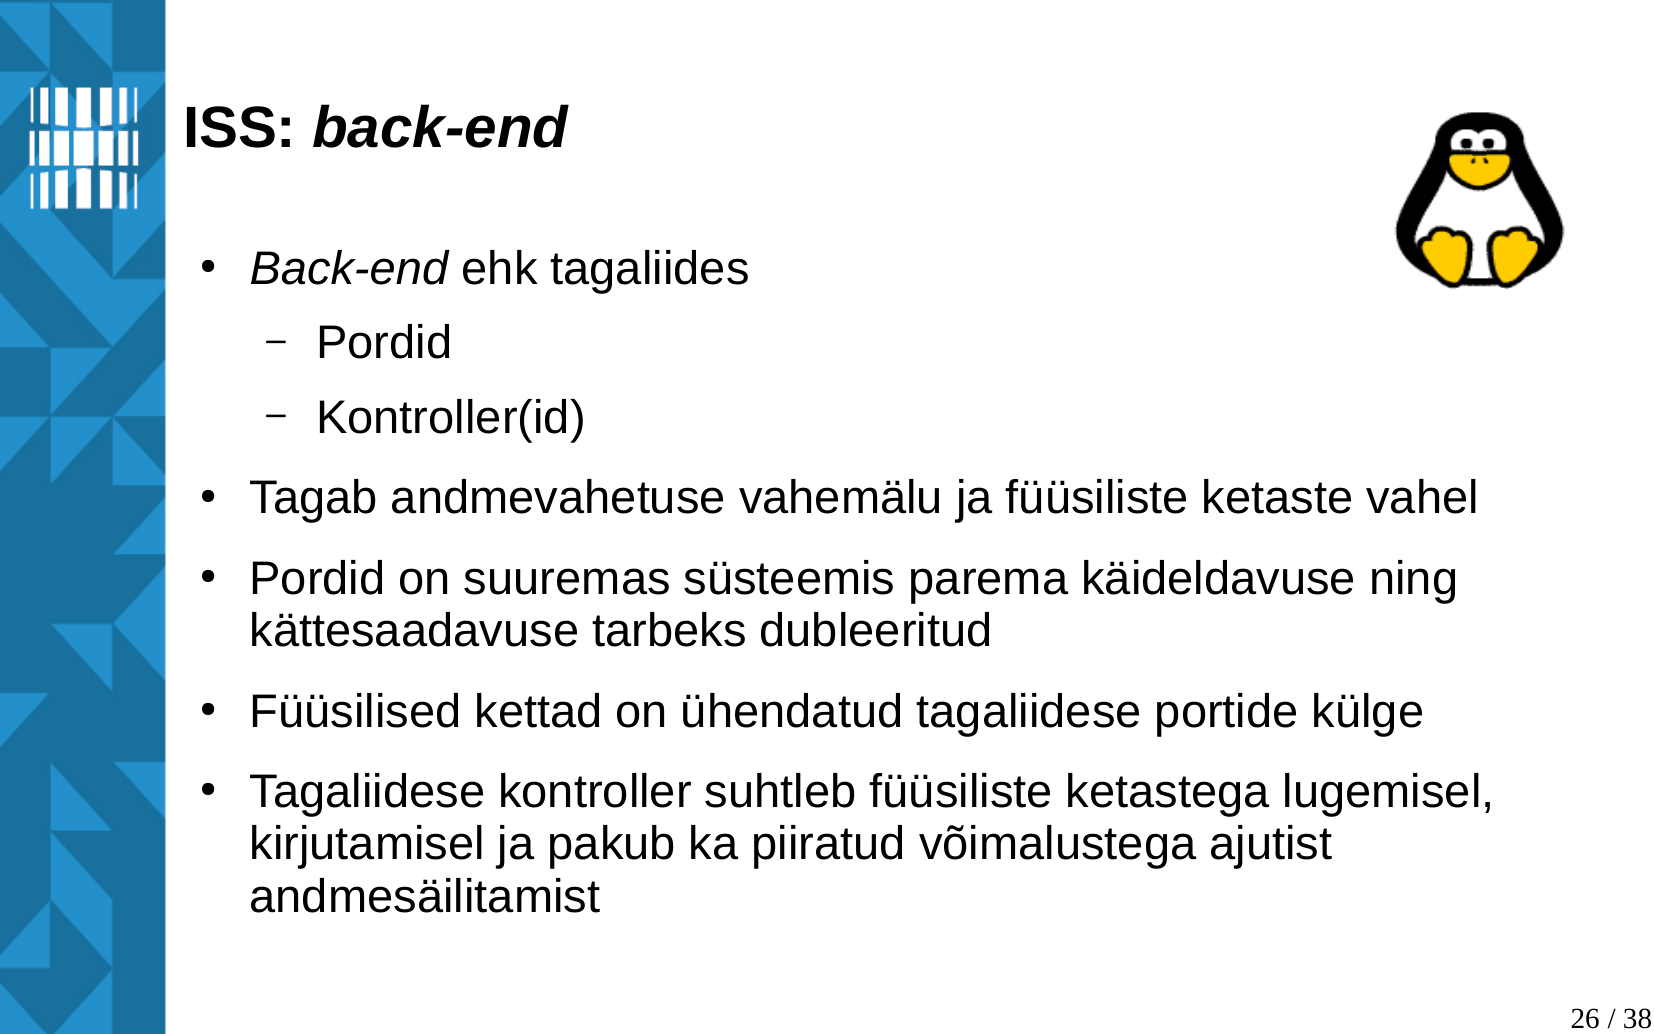

# ISS: back-end
Back-end ehk tagaliides
Pordid
Kontroller(id)
Tagab andmevahetuse vahemälu ja füüsiliste ketaste vahel
Pordid on suuremas süsteemis parema käideldavuse ning kättesaadavuse tarbeks dubleeritud
Füüsilised kettad on ühendatud tagaliidese portide külge
Tagaliidese kontroller suhtleb füüsiliste ketastega lugemisel, kirjutamisel ja pakub ka piiratud võimalustega ajutist andmesäilitamist